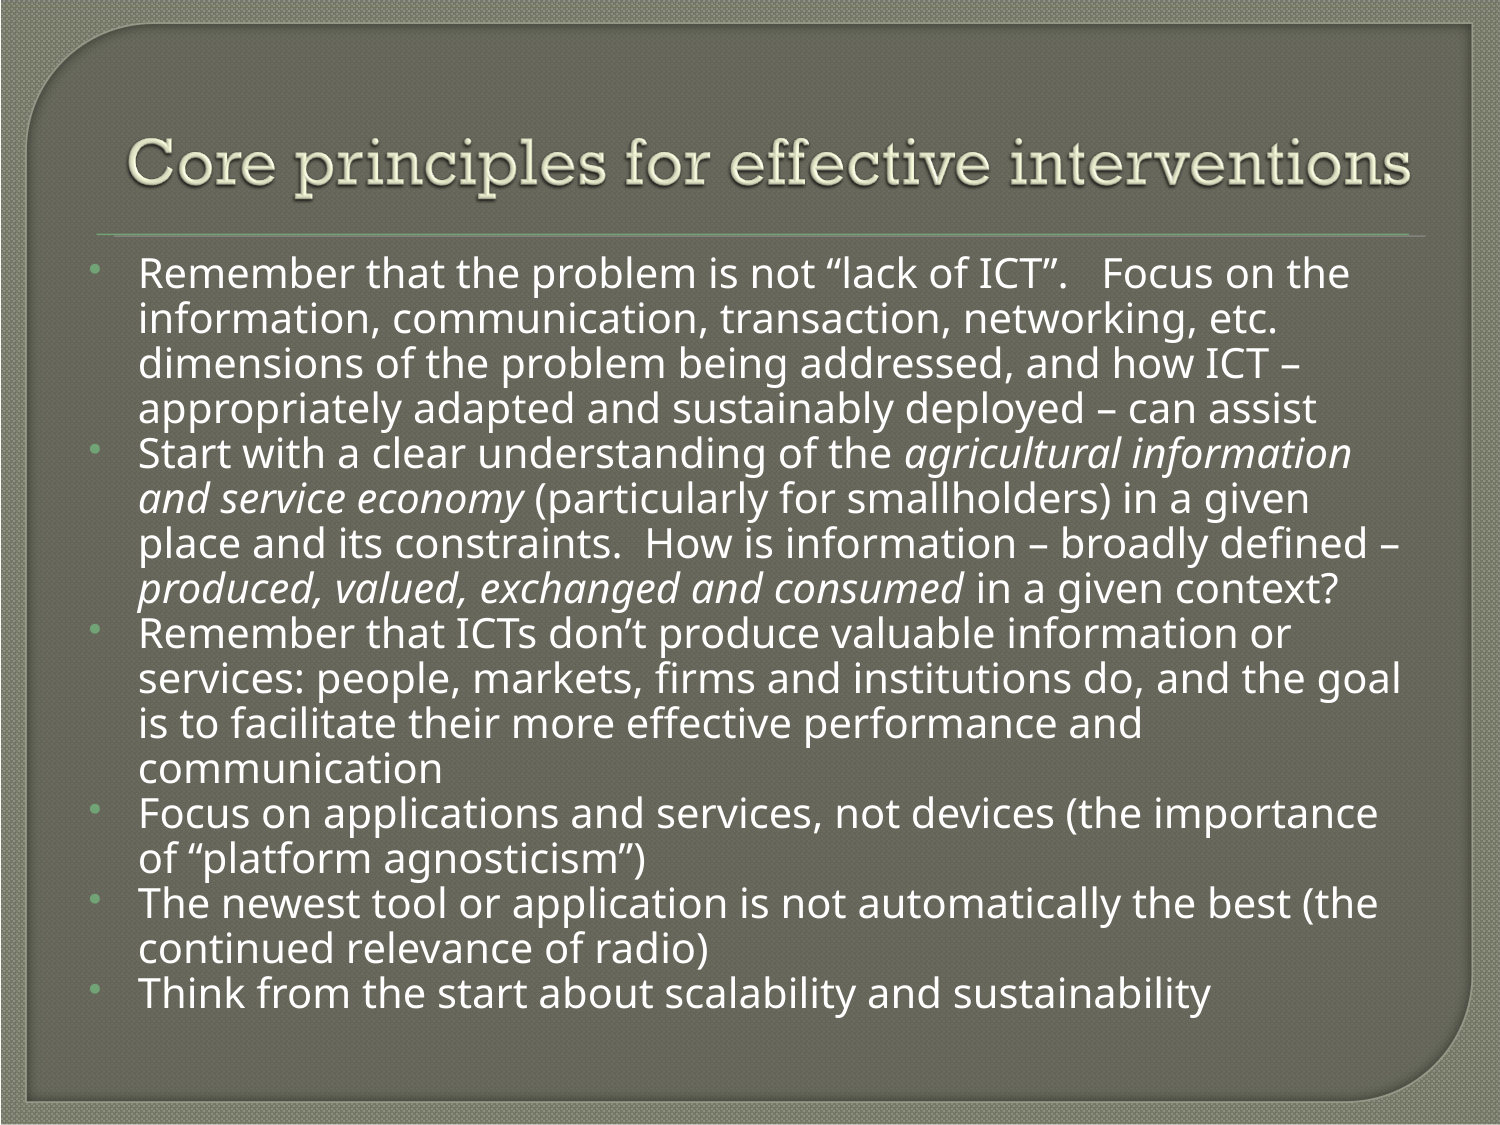

# Remember that the problem is not “lack of ICT”. Focus on the information, communication, transaction, networking, etc. dimensions of the problem being addressed, and how ICT – appropriately adapted and sustainably deployed – can assist
Start with a clear understanding of the agricultural information and service economy (particularly for smallholders) in a given place and its constraints. How is information – broadly defined – produced, valued, exchanged and consumed in a given context?
Remember that ICTs don’t produce valuable information or services: people, markets, firms and institutions do, and the goal is to facilitate their more effective performance and communication
Focus on applications and services, not devices (the importance of “platform agnosticism”)
The newest tool or application is not automatically the best (the continued relevance of radio)
Think from the start about scalability and sustainability